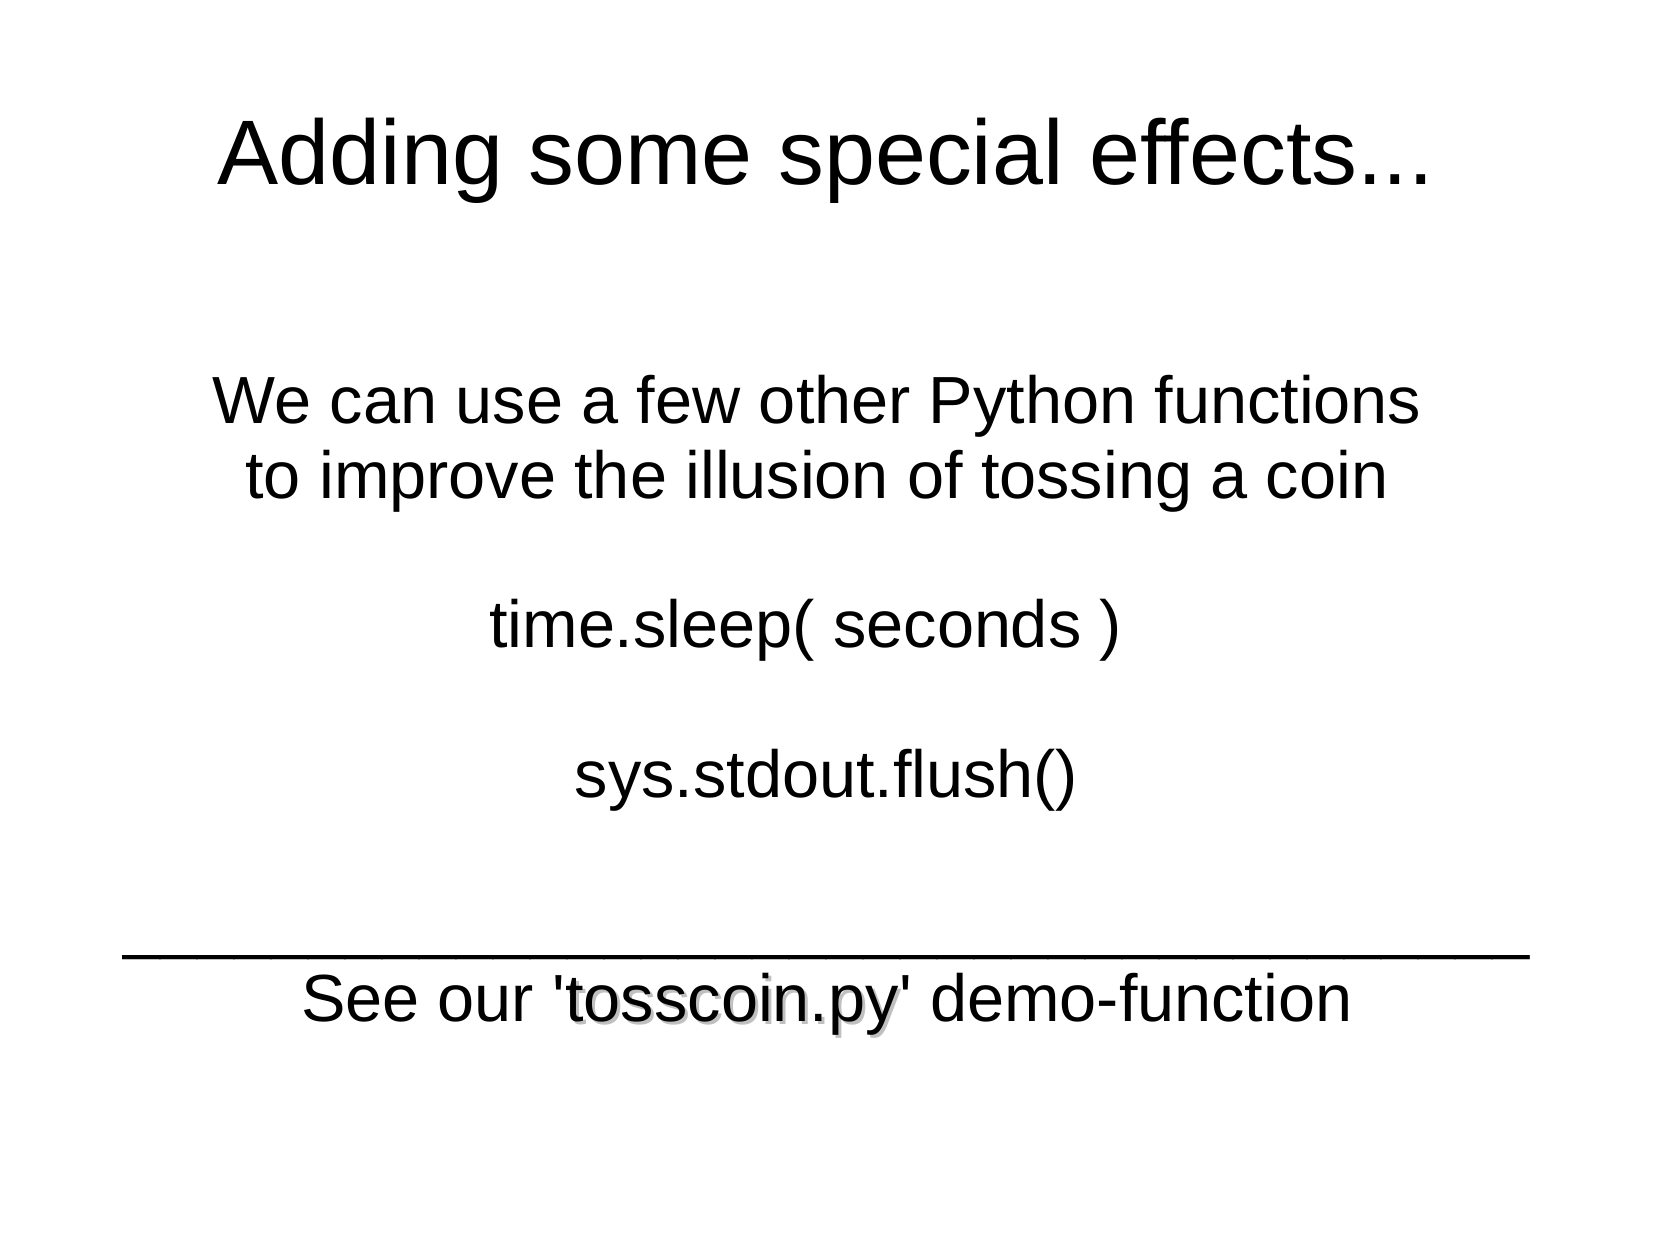

# Adding some special effects...
We can use a few other Python functions
to improve the illusion of tossing a coin
time.sleep( seconds )
sys.stdout.flush()
______________________________________
See our 'tosscoin.py' demo-function